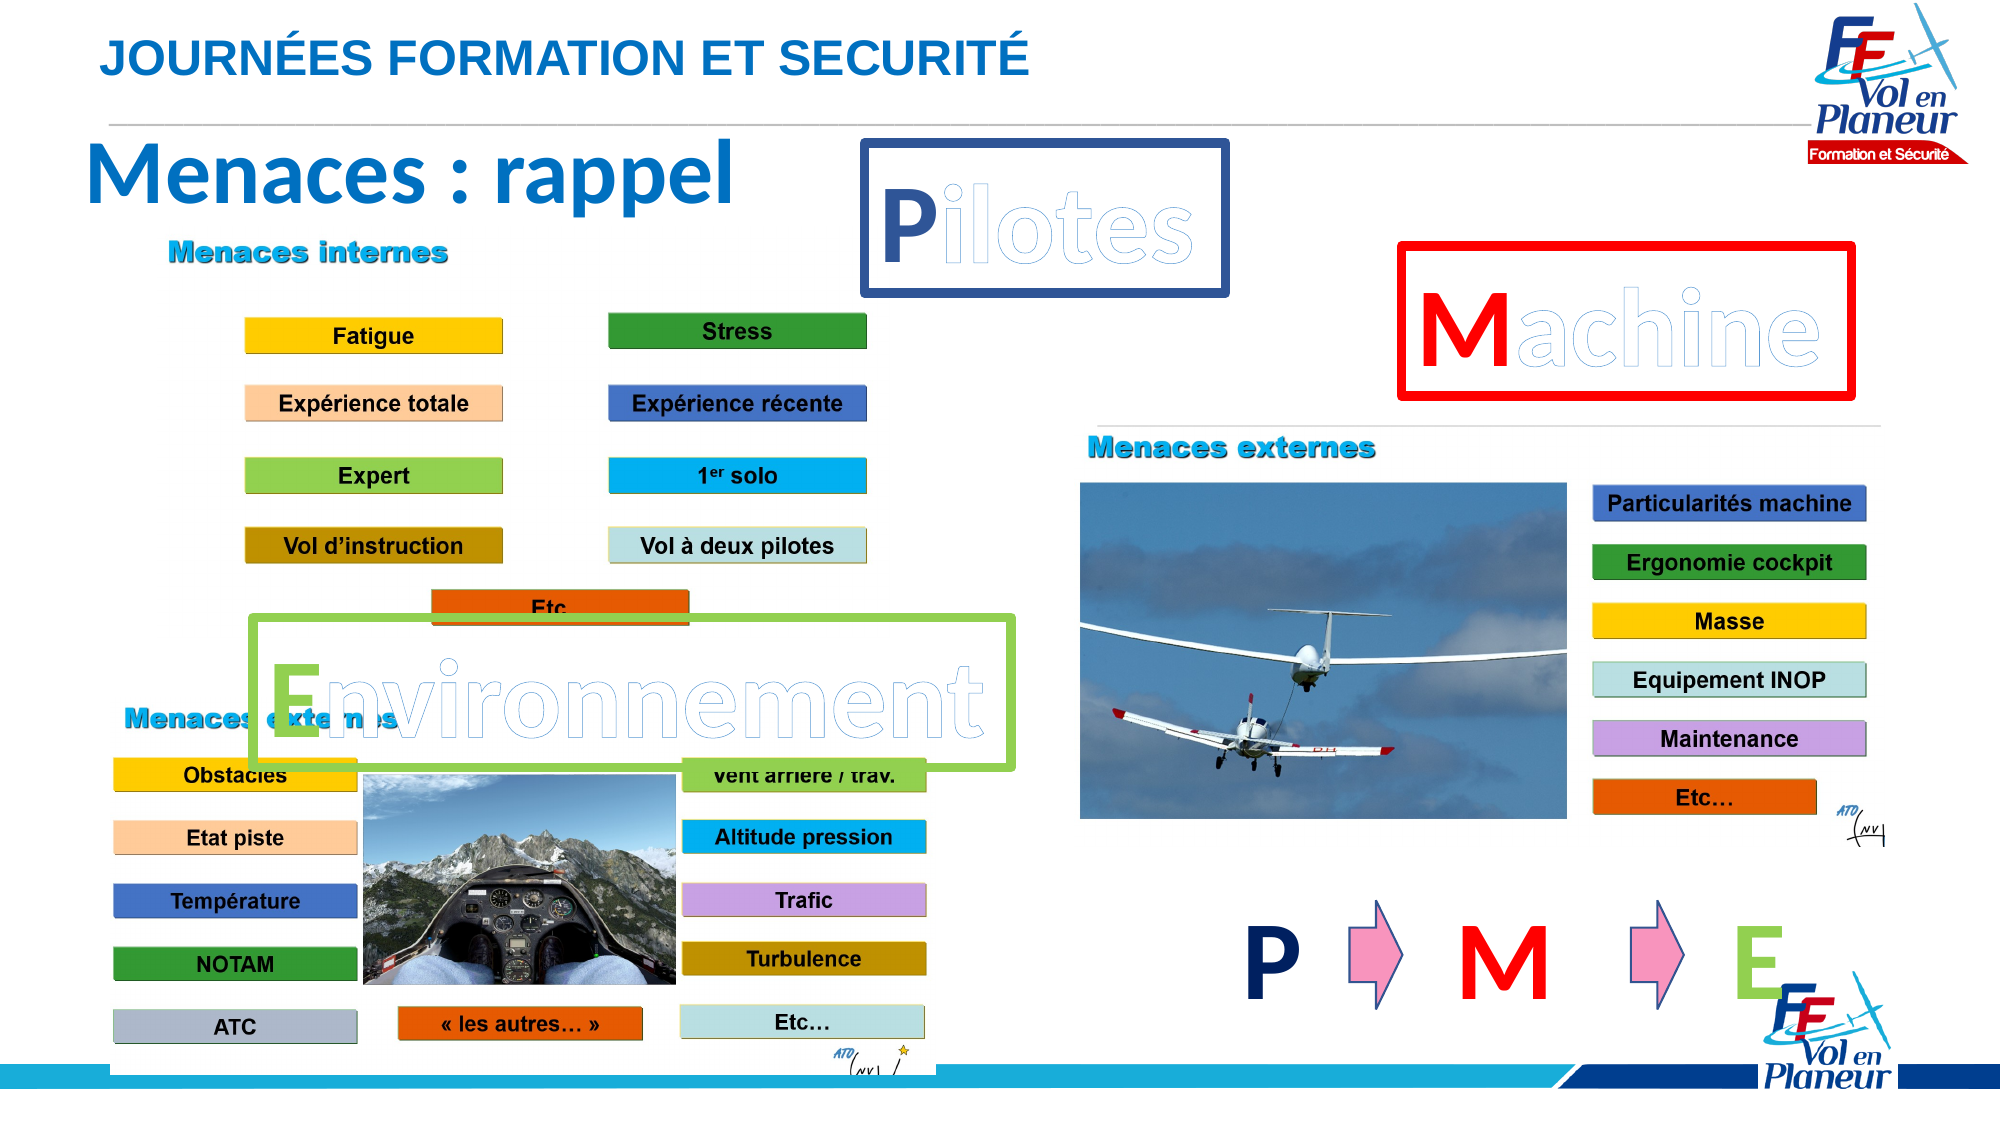

Pilotes
# JOURNÉES FORMATION ET SECURITÉ
Menaces : rappel
Machine
Environnement
P M E